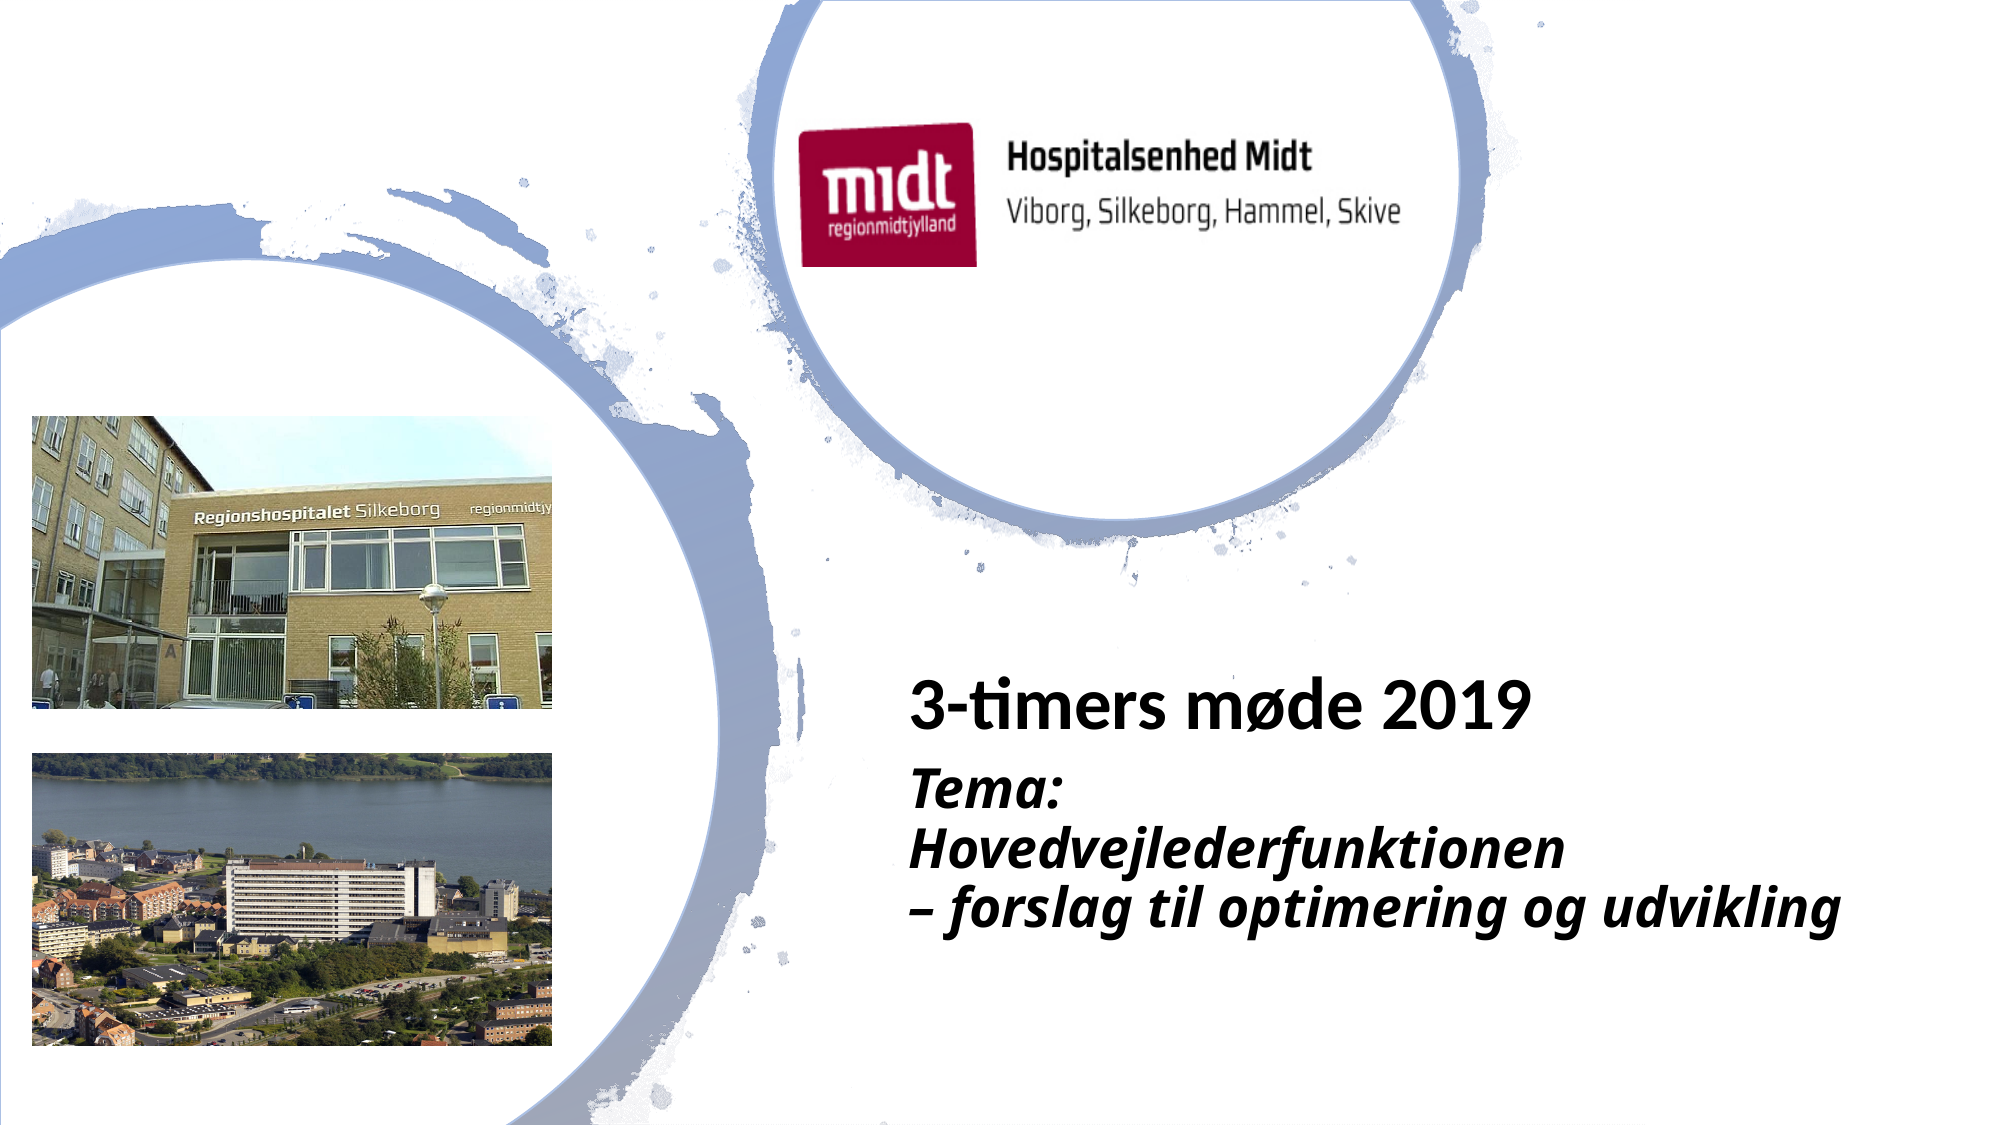

# 3-timers møde 2019
Tema:
Hovedvejlederfunktionen
– forslag til optimering og udvikling